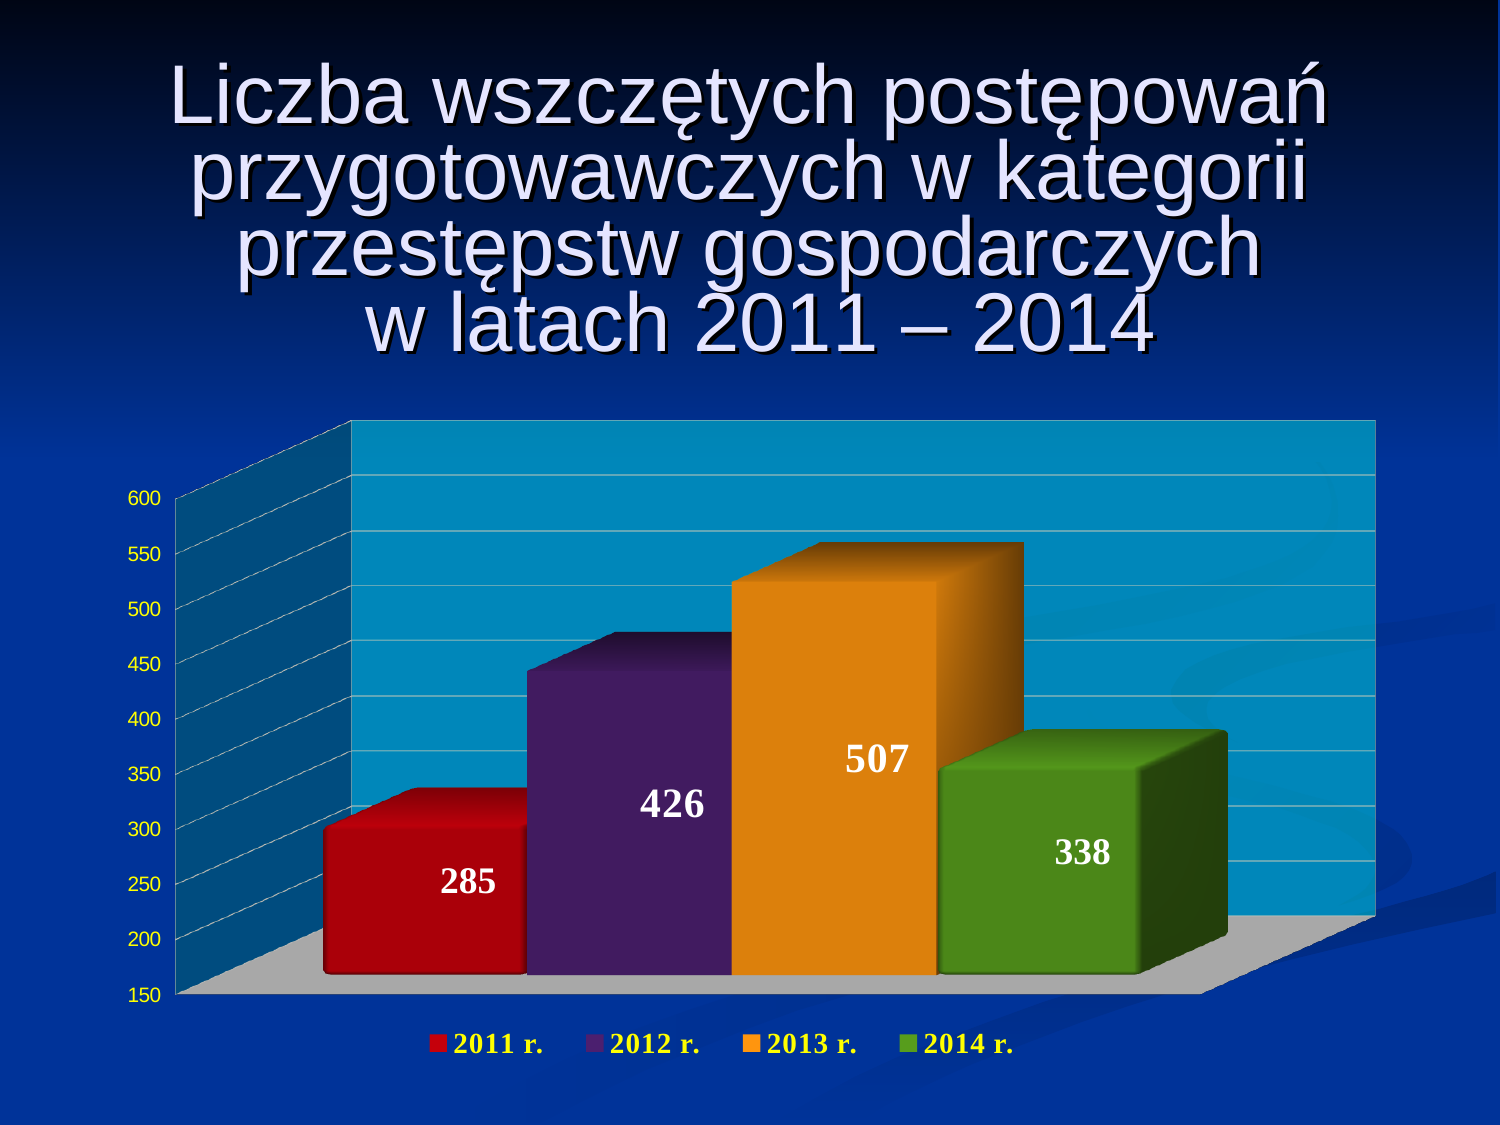

# Liczba wszczętych postępowań przygotowawczych w kategorii przestępstw gospodarczych w latach 2011 – 2014
[unsupported chart]